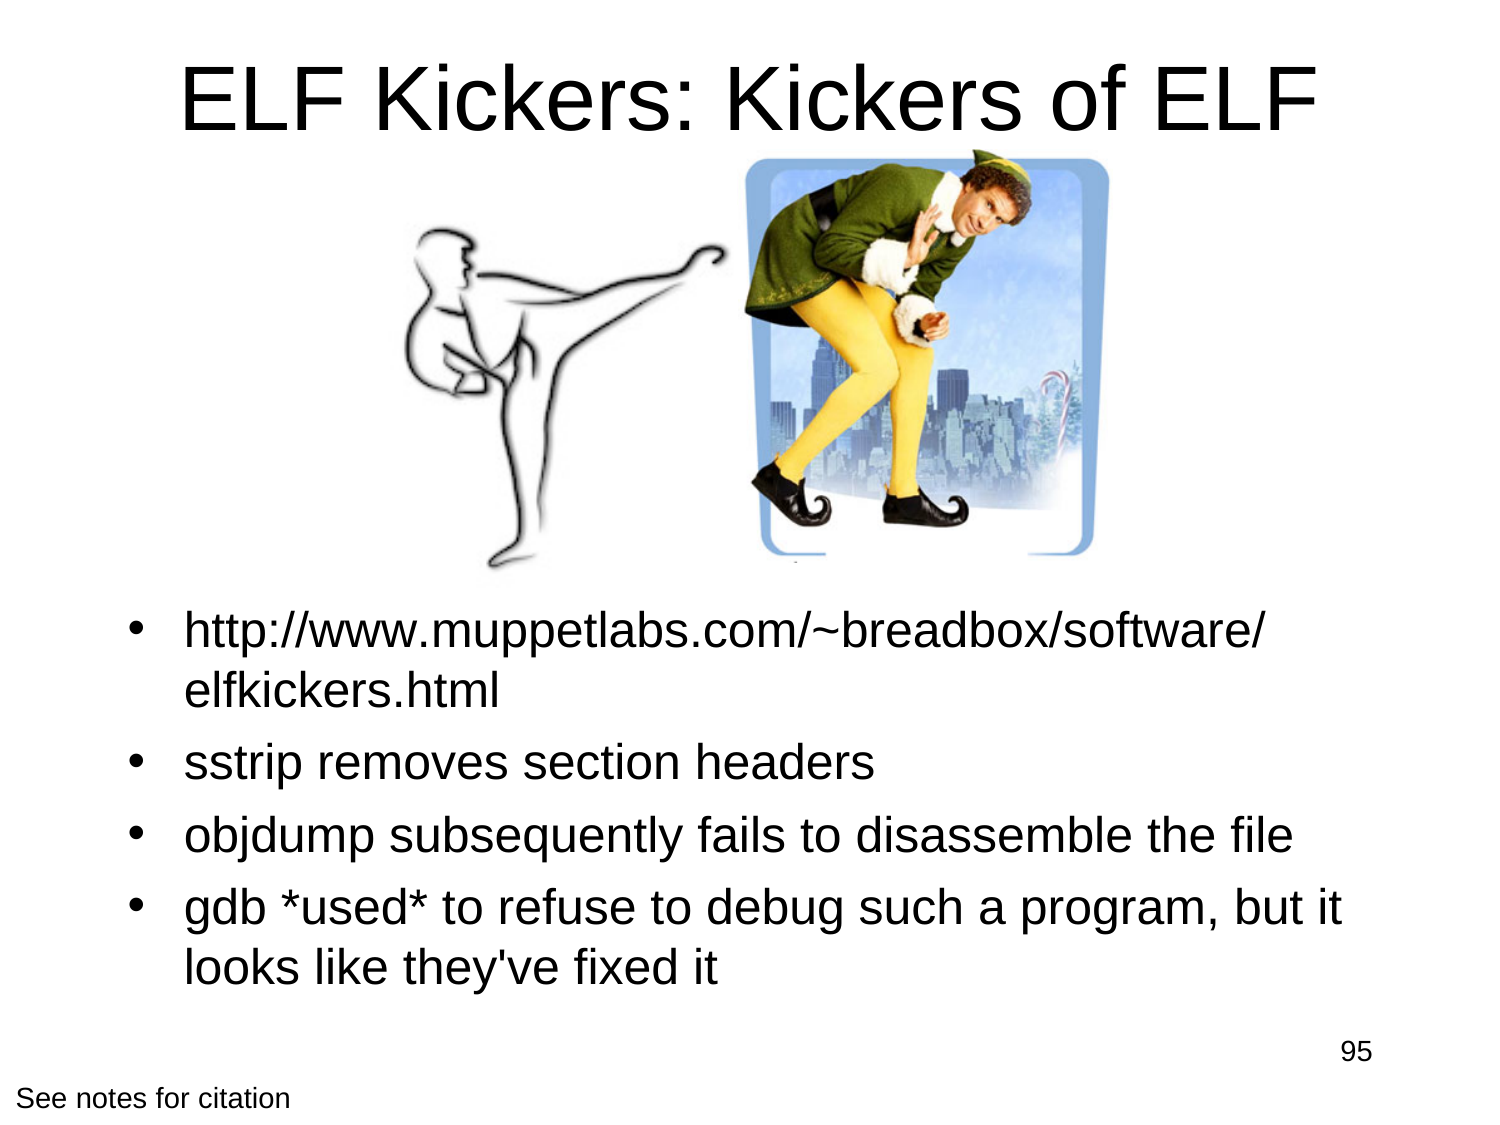

# ELF Kickers: Kickers of ELF
http://www.muppetlabs.com/~breadbox/software/elfkickers.html
sstrip removes section headers
objdump subsequently fails to disassemble the file
gdb *used* to refuse to debug such a program, but it looks like they've fixed it
See notes for citation